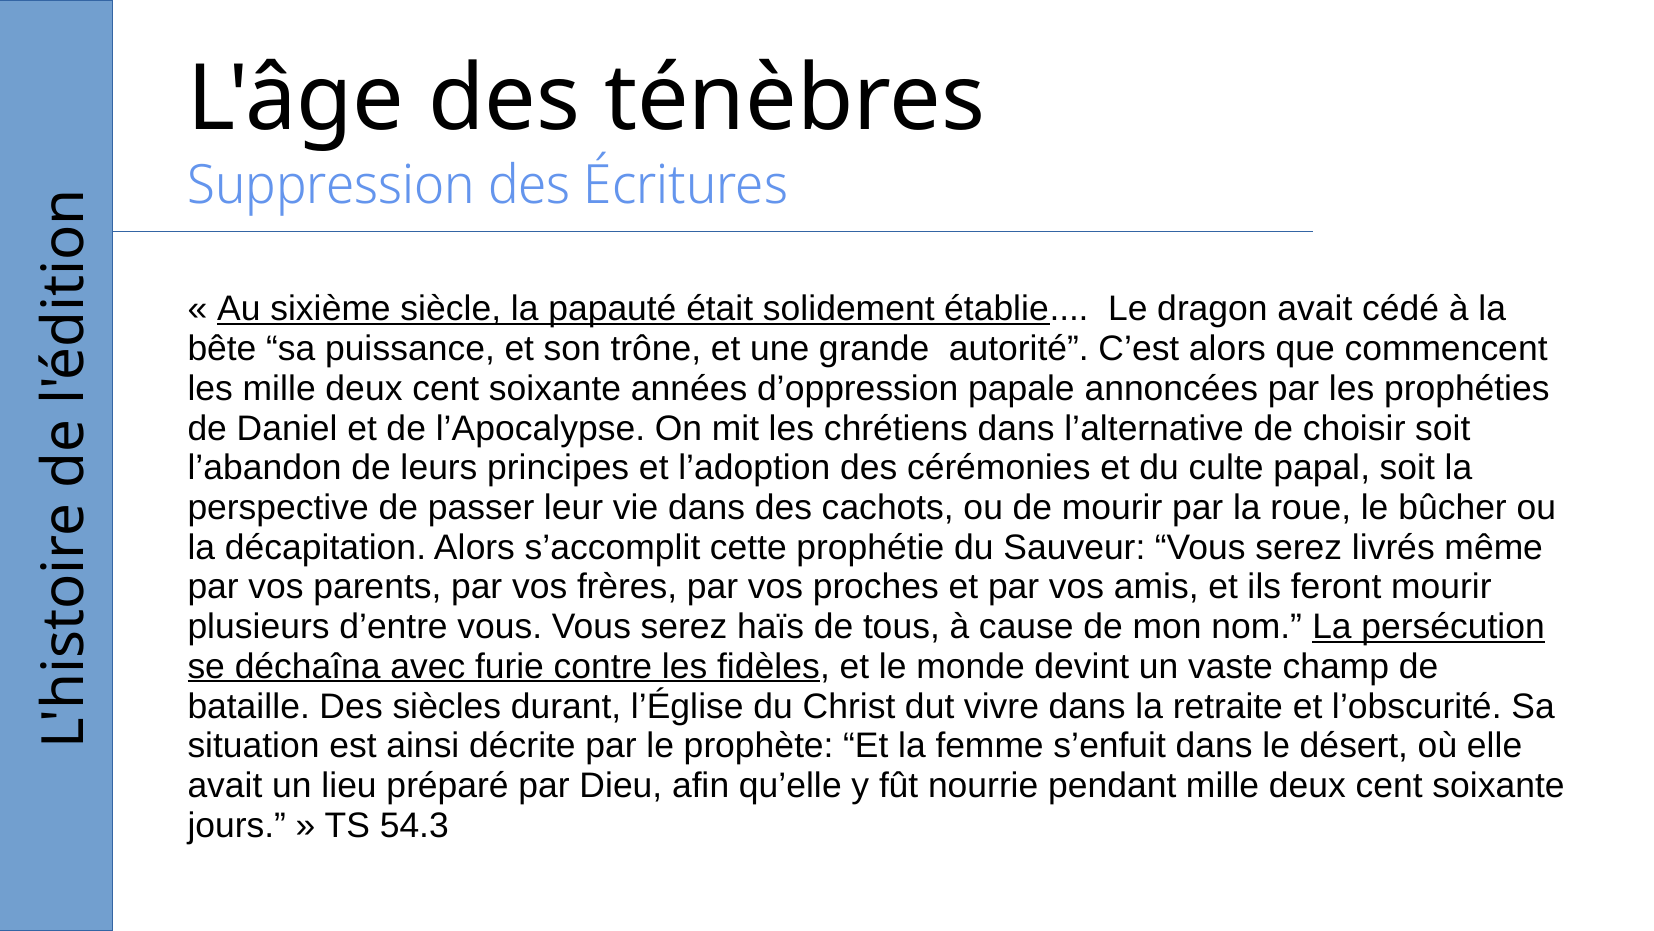

# L'âge des ténèbres
Suppression des Écritures
« Au sixième siècle, la papauté était solidement établie.... Le dragon avait cédé à la bête “sa puissance, et son trône, et une grande autorité”. C’est alors que commencent les mille deux cent soixante années d’oppression papale annoncées par les prophéties de Daniel et de l’Apocalypse. On mit les chrétiens dans l’alternative de choisir soit l’abandon de leurs principes et l’adoption des cérémonies et du culte papal, soit la perspective de passer leur vie dans des cachots, ou de mourir par la roue, le bûcher ou la décapitation. Alors s’accomplit cette prophétie du Sauveur: “Vous serez livrés même par vos parents, par vos frères, par vos proches et par vos amis, et ils feront mourir plusieurs d’entre vous. Vous serez haïs de tous, à cause de mon nom.” La persécution se déchaîna avec furie contre les fidèles, et le monde devint un vaste champ de bataille. Des siècles durant, l’Église du Christ dut vivre dans la retraite et l’obscurité. Sa situation est ainsi décrite par le prophète: “Et la femme s’enfuit dans le désert, où elle avait un lieu préparé par Dieu, afin qu’elle y fût nourrie pendant mille deux cent soixante jours.” » TS 54.3
L'histoire de l'édition